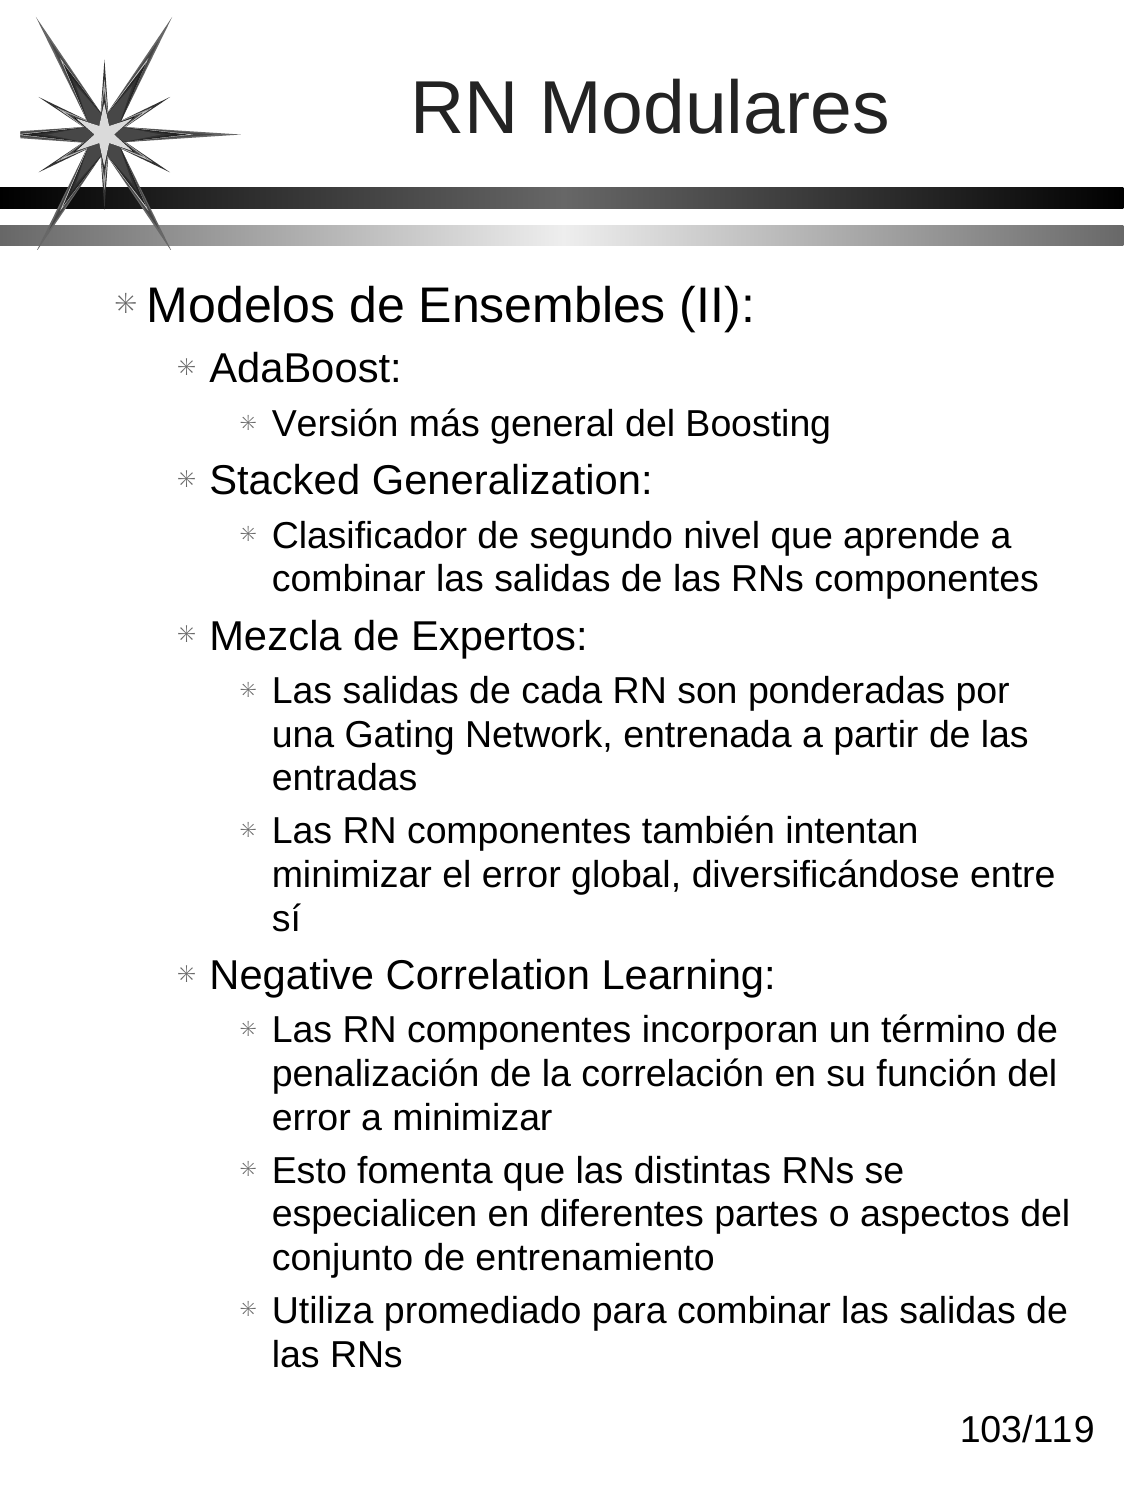

# RN Modulares
Modelos de Ensembles (II):
AdaBoost:
Versión más general del Boosting
Stacked Generalization:
Clasificador de segundo nivel que aprende a combinar las salidas de las RNs componentes
Mezcla de Expertos:
Las salidas de cada RN son ponderadas por una Gating Network, entrenada a partir de las entradas
Las RN componentes también intentan minimizar el error global, diversificándose entre sí
Negative Correlation Learning:
Las RN componentes incorporan un término de penalización de la correlación en su función del error a minimizar
Esto fomenta que las distintas RNs se especialicen en diferentes partes o aspectos del conjunto de entrenamiento
Utiliza promediado para combinar las salidas de las RNs